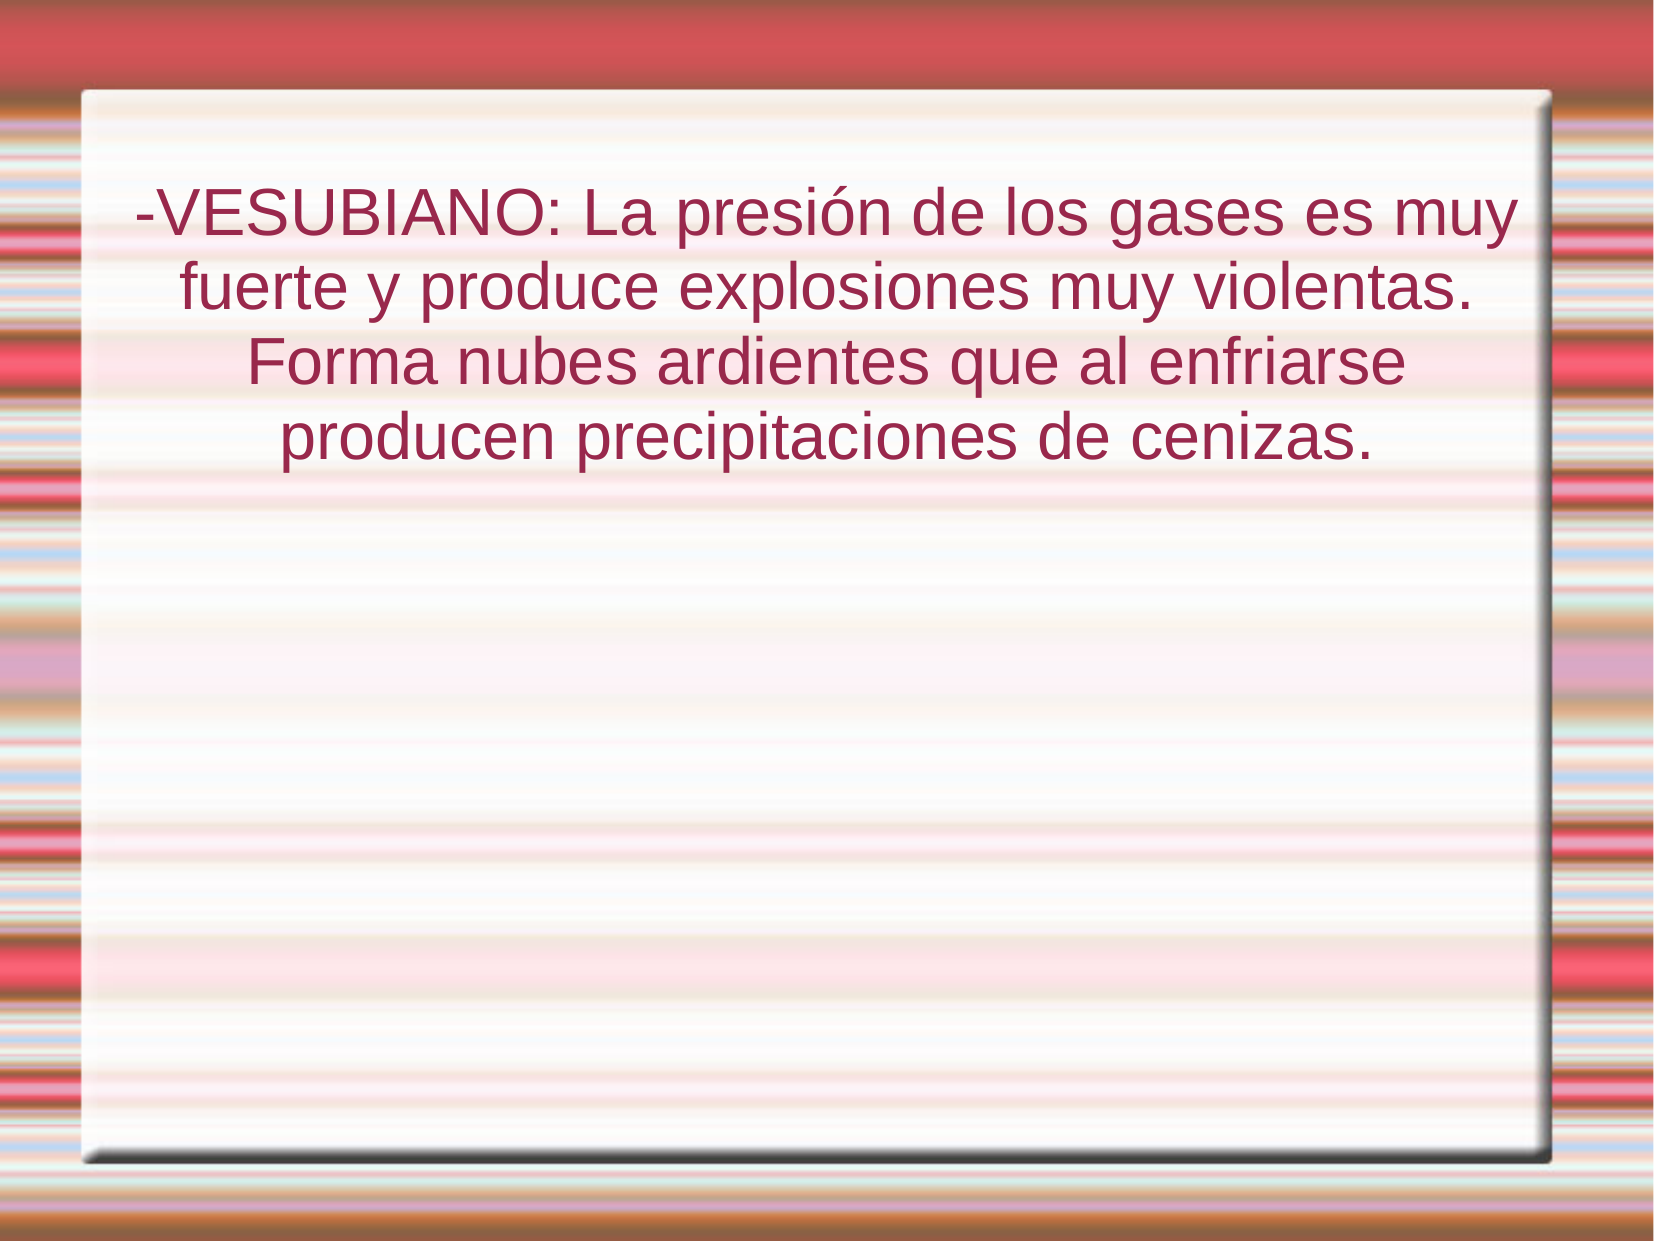

# -VESUBIANO: La presión de los gases es muy fuerte y produce explosiones muy violentas. Forma nubes ardientes que al enfriarse producen precipitaciones de cenizas.